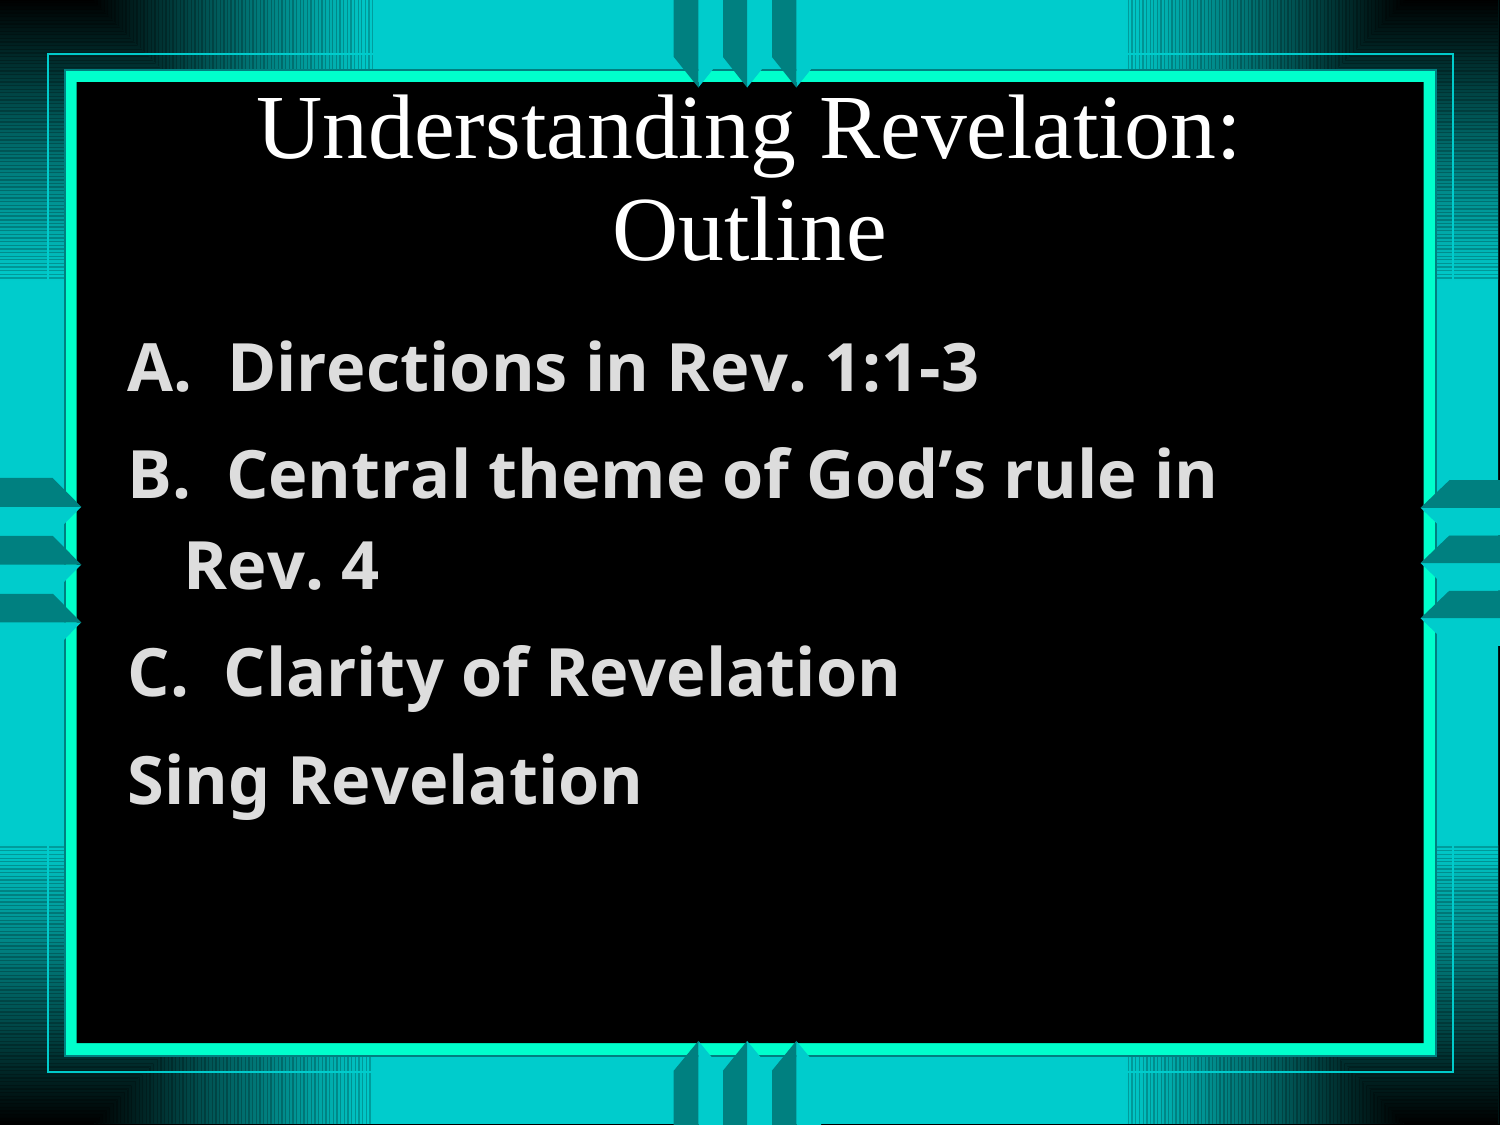

# Understanding Revelation: Outline
A. Directions in Rev. 1:1-3
B. Central theme of God’s rule in Rev. 4
C. Clarity of Revelation
Sing Revelation